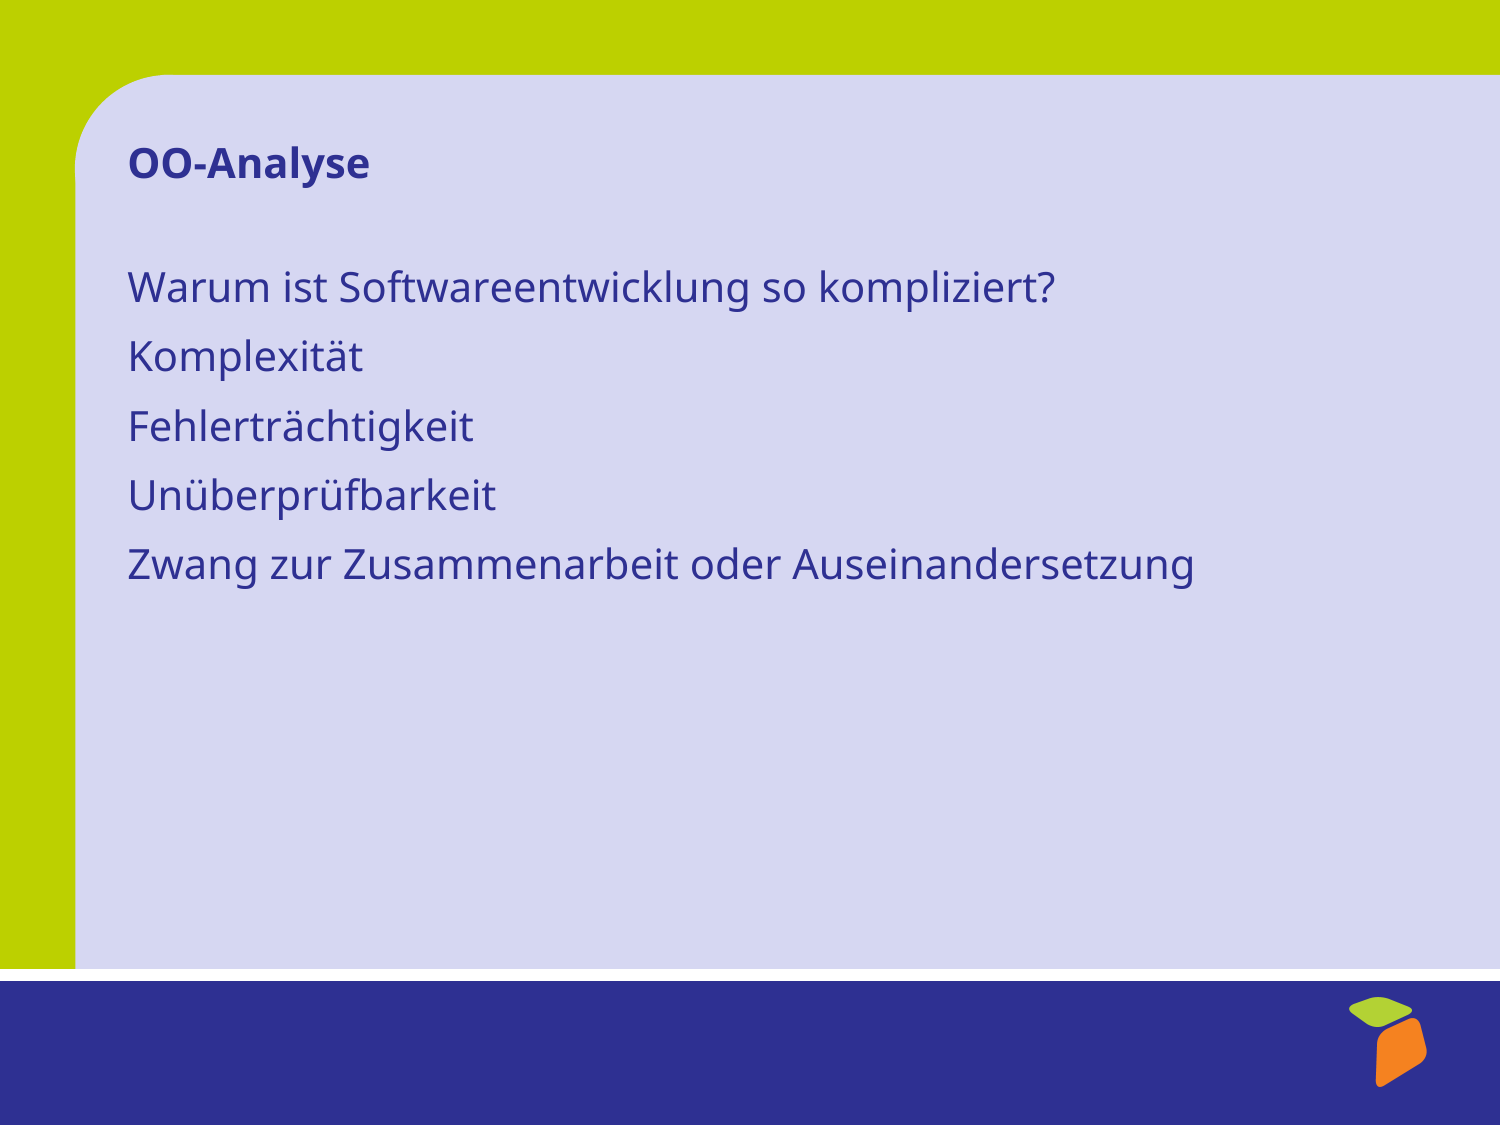

# OO-Analyse
Warum ist Softwareentwicklung so kompliziert?
Komplexität
Fehlerträchtigkeit
Unüberprüfbarkeit
Zwang zur Zusammenarbeit oder Auseinandersetzung